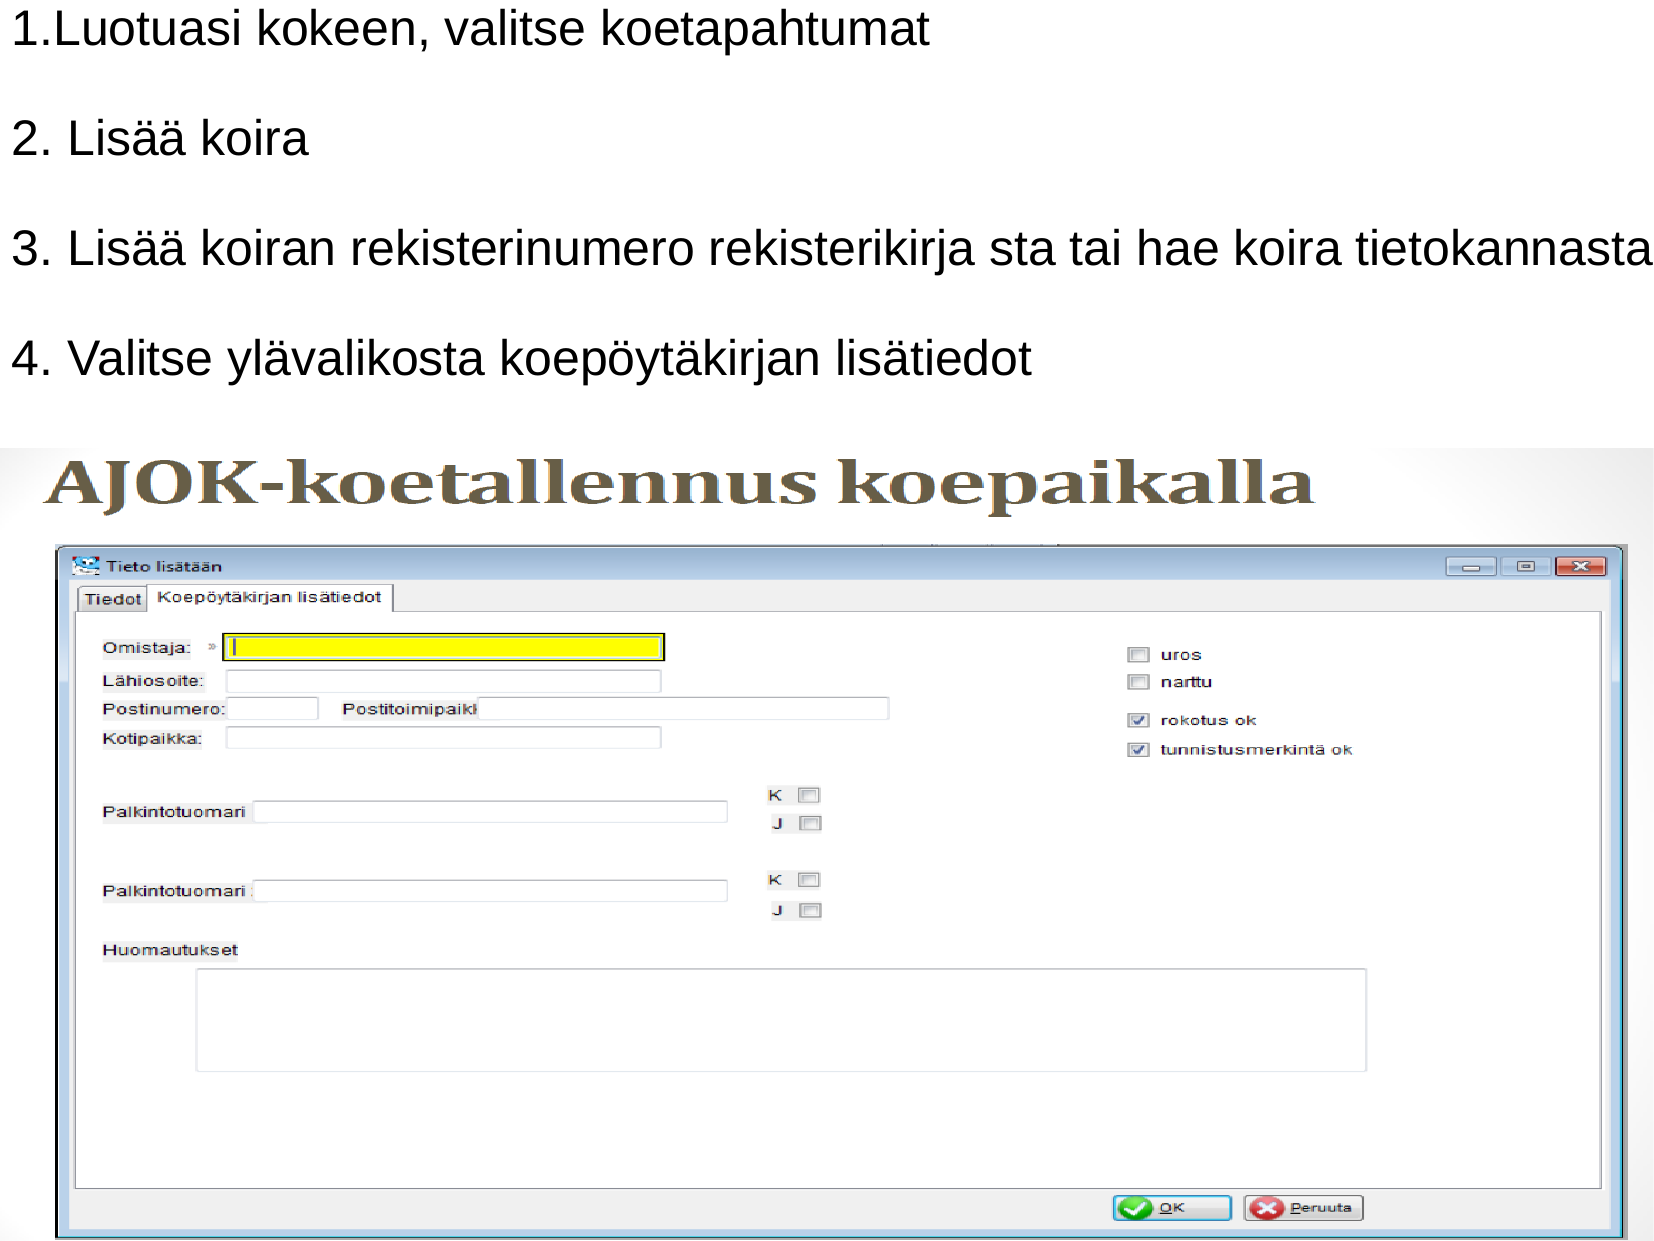

# Luotuasi kokeen, valitse koetapahtumat
 Lisää koira
 Lisää koiran rekisterinumero rekisterikirja sta tai hae koira tietokannasta
 Valitse ylävalikosta koepöytäkirjan lisätiedot